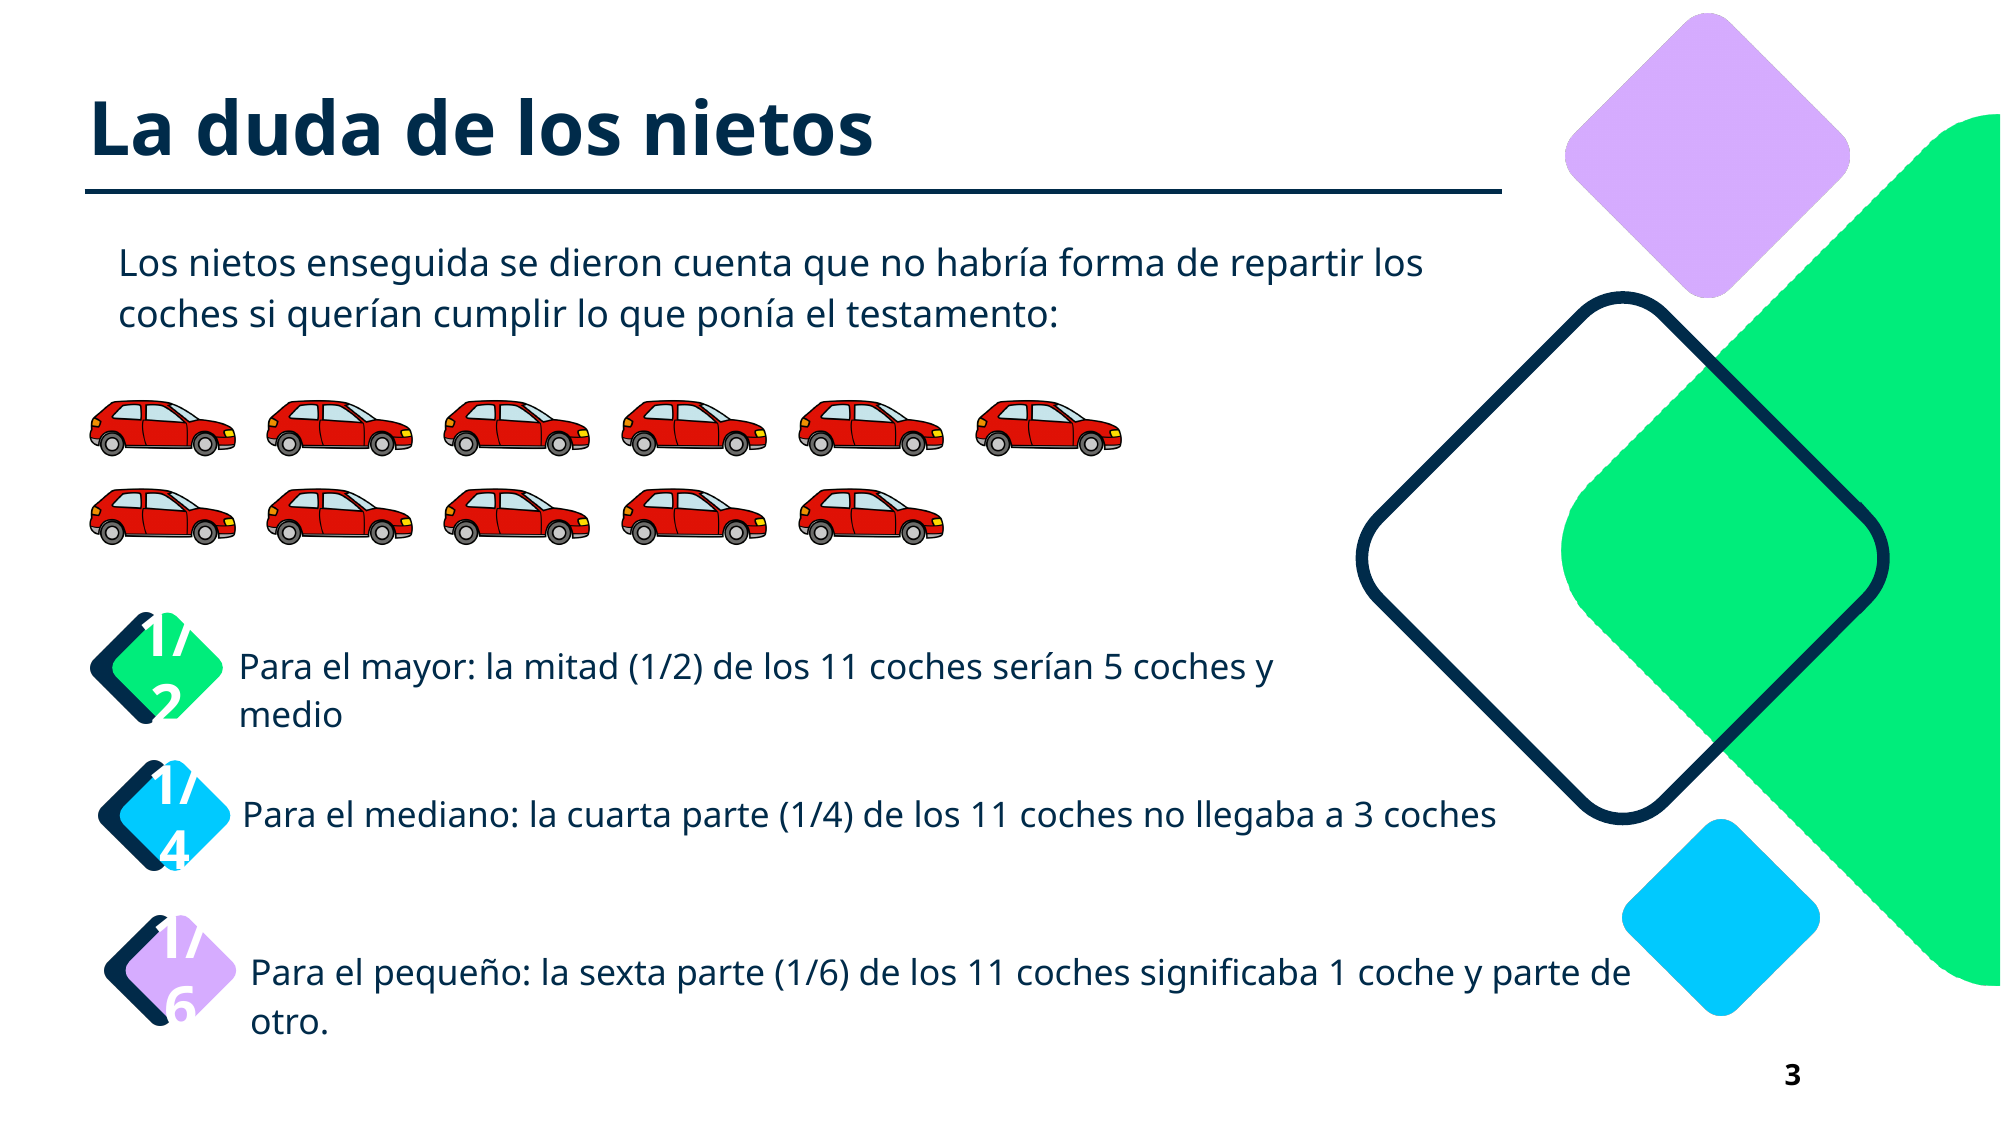

# La duda de los nietos
Los nietos enseguida se dieron cuenta que no habría forma de repartir los coches si querían cumplir lo que ponía el testamento:
1/2
Para el mayor: la mitad (1/2) de los 11 coches serían 5 coches y medio
Para el mediano: la cuarta parte (1/4) de los 11 coches no llegaba a 3 coches
1/4
1/6
Para el pequeño: la sexta parte (1/6) de los 11 coches significaba 1 coche y parte de otro.